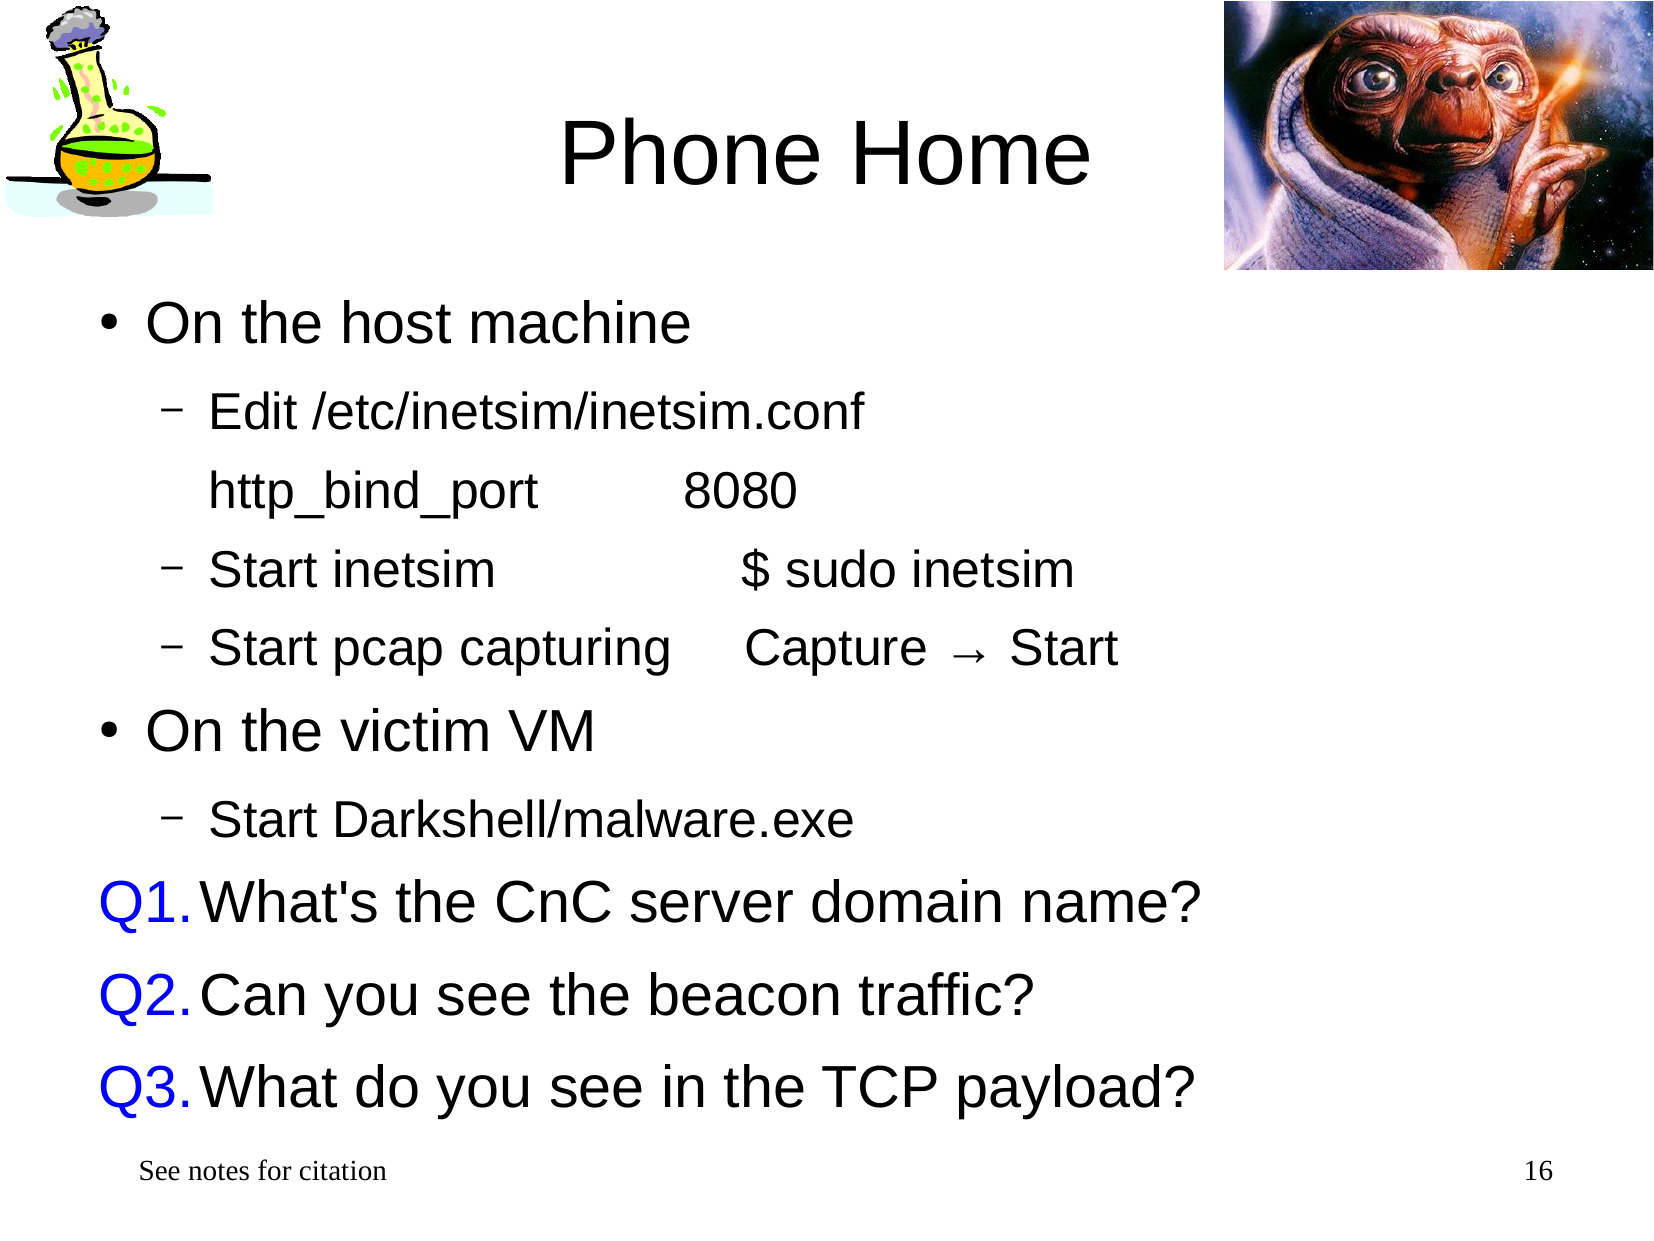

# Phone Home
On the host machine
Edit /etc/inetsim/inetsim.conf
http_bind_port 8080
Start inetsim $ sudo inetsim
Start pcap capturing Capture → Start
On the victim VM
Start Darkshell/malware.exe
 What's the CnC server domain name?
 Can you see the beacon traffic?
 What do you see in the TCP payload?
See notes for citation
16